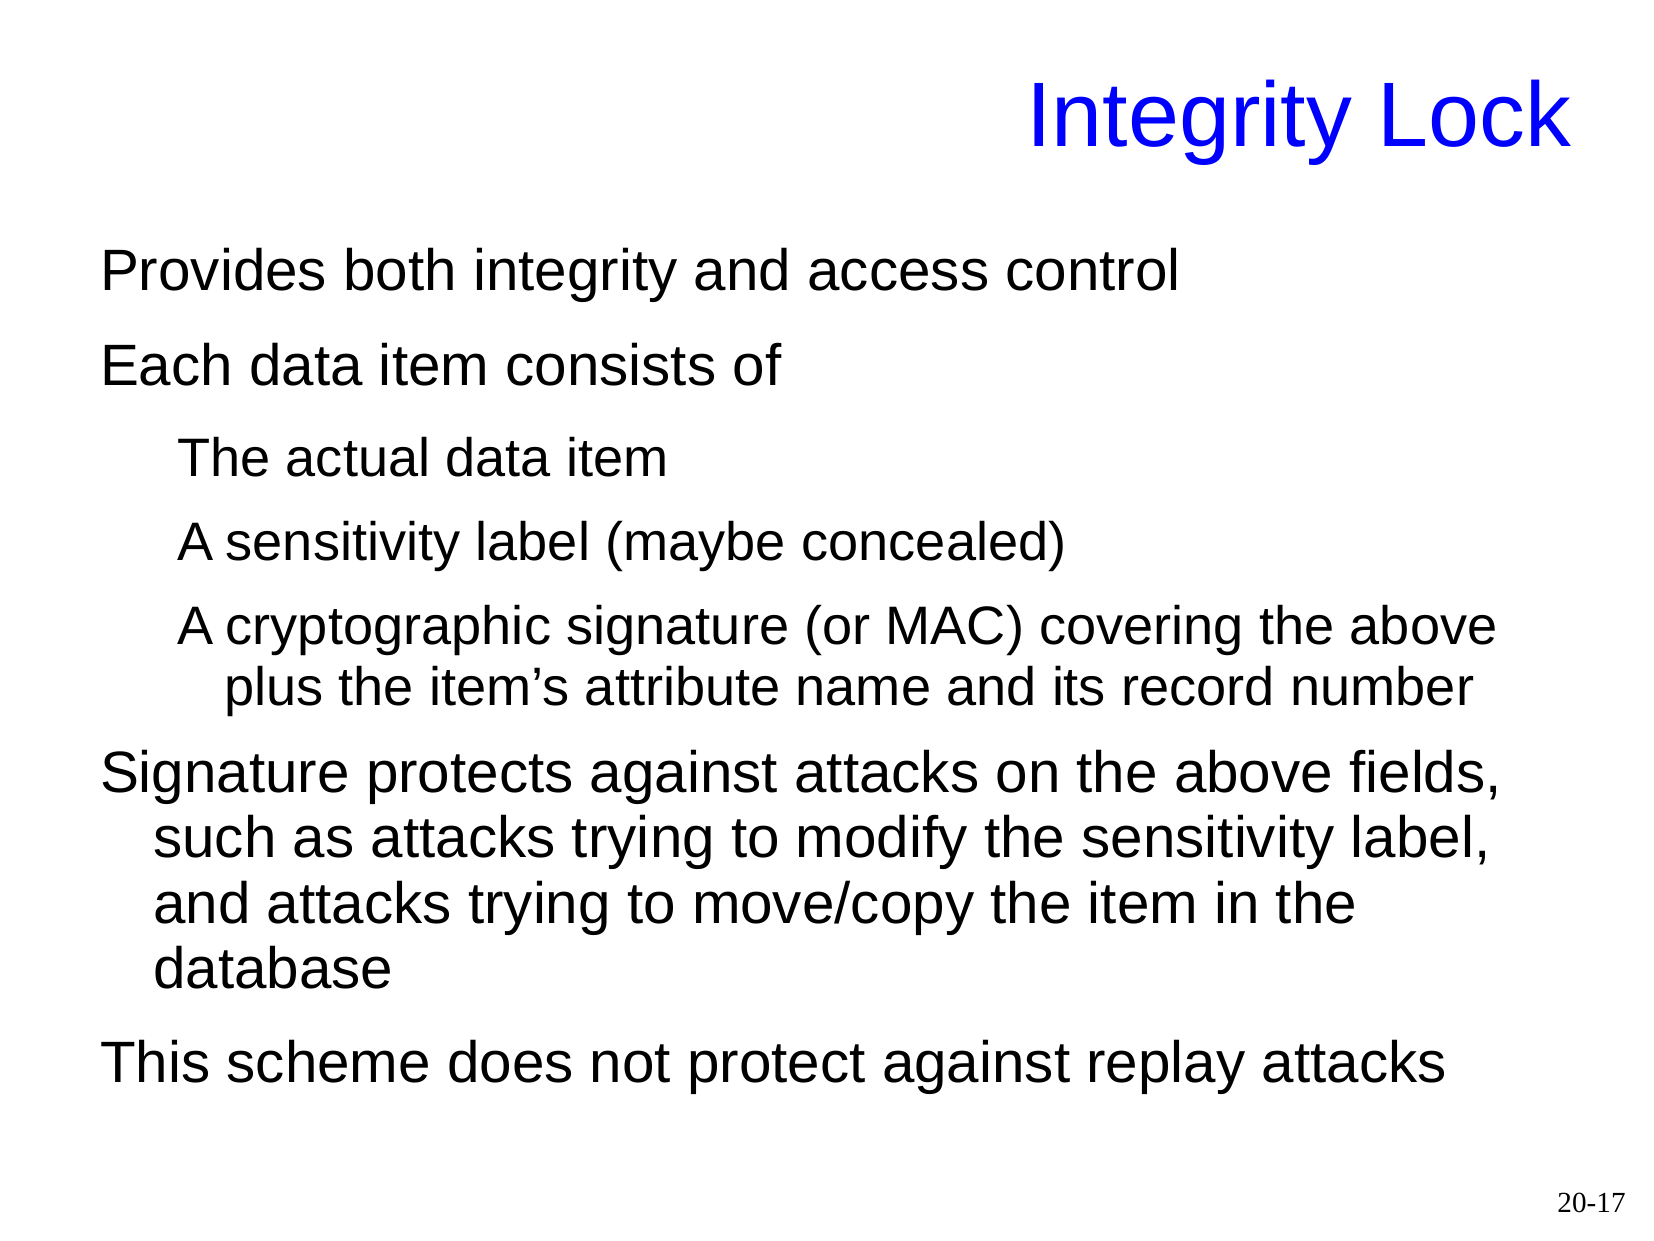

# Integrity Lock
Provides both integrity and access control
Each data item consists of
The actual data item
A sensitivity label (maybe concealed)
A cryptographic signature (or MAC) covering the above plus the item’s attribute name and its record number
Signature protects against attacks on the above fields, such as attacks trying to modify the sensitivity label, and attacks trying to move/copy the item in the database
This scheme does not protect against replay attacks